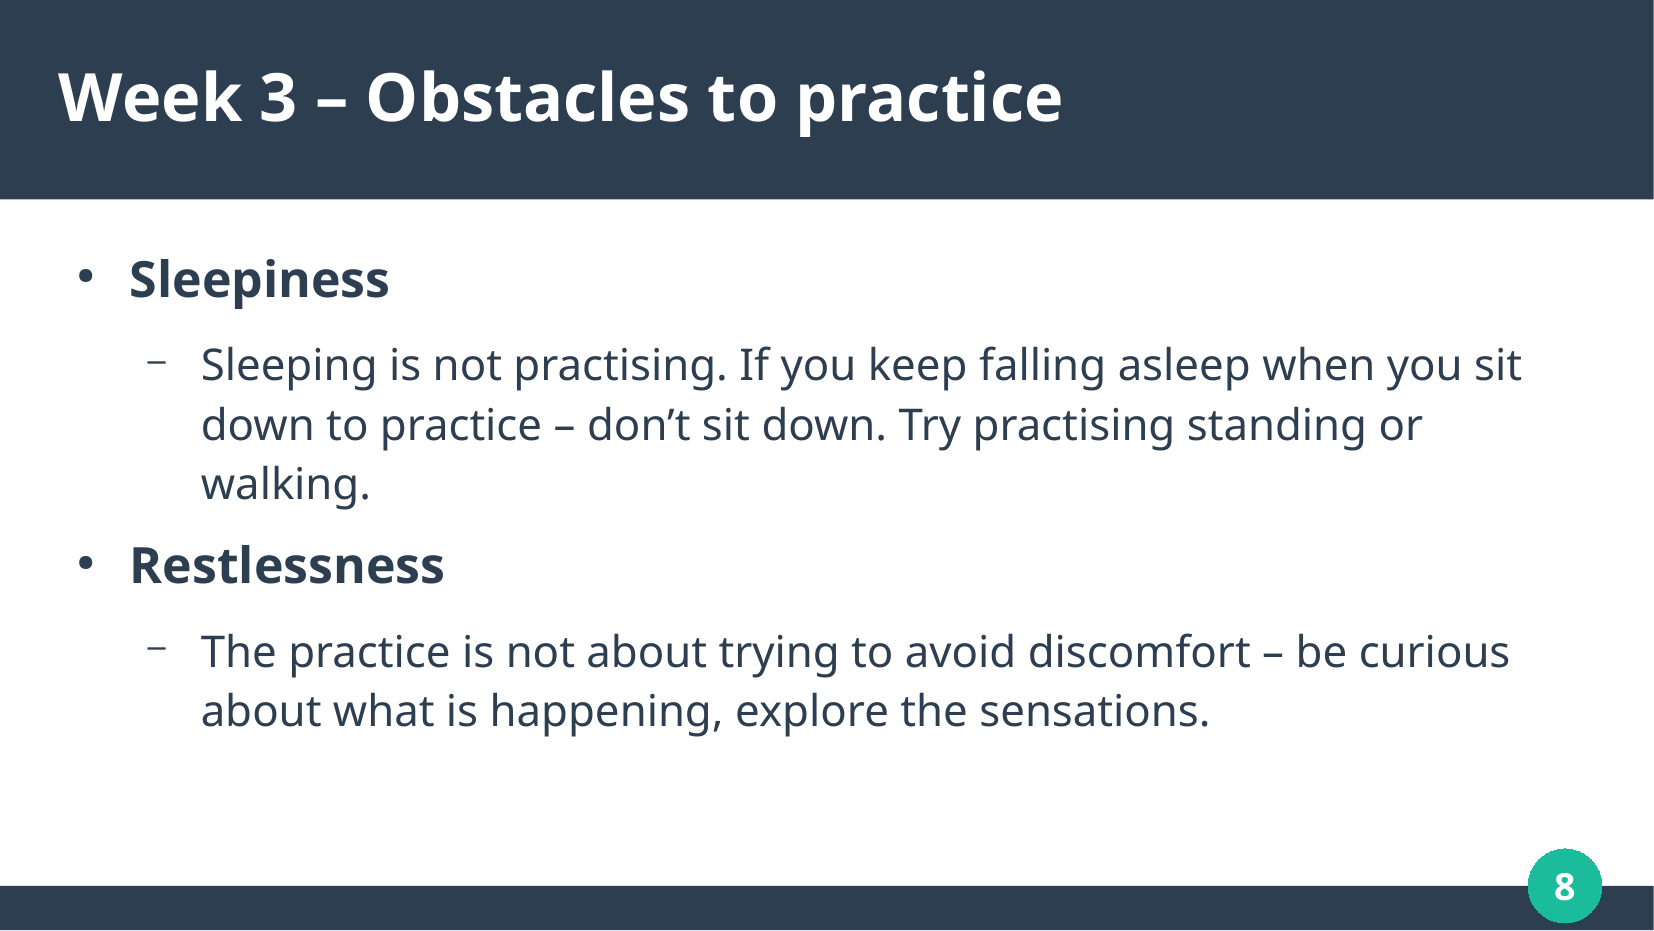

# Week 3 – Obstacles to practice
Sleepiness
Sleeping is not practising. If you keep falling asleep when you sit down to practice – don’t sit down. Try practising standing or walking.
Restlessness
The practice is not about trying to avoid discomfort – be curious about what is happening, explore the sensations.
8